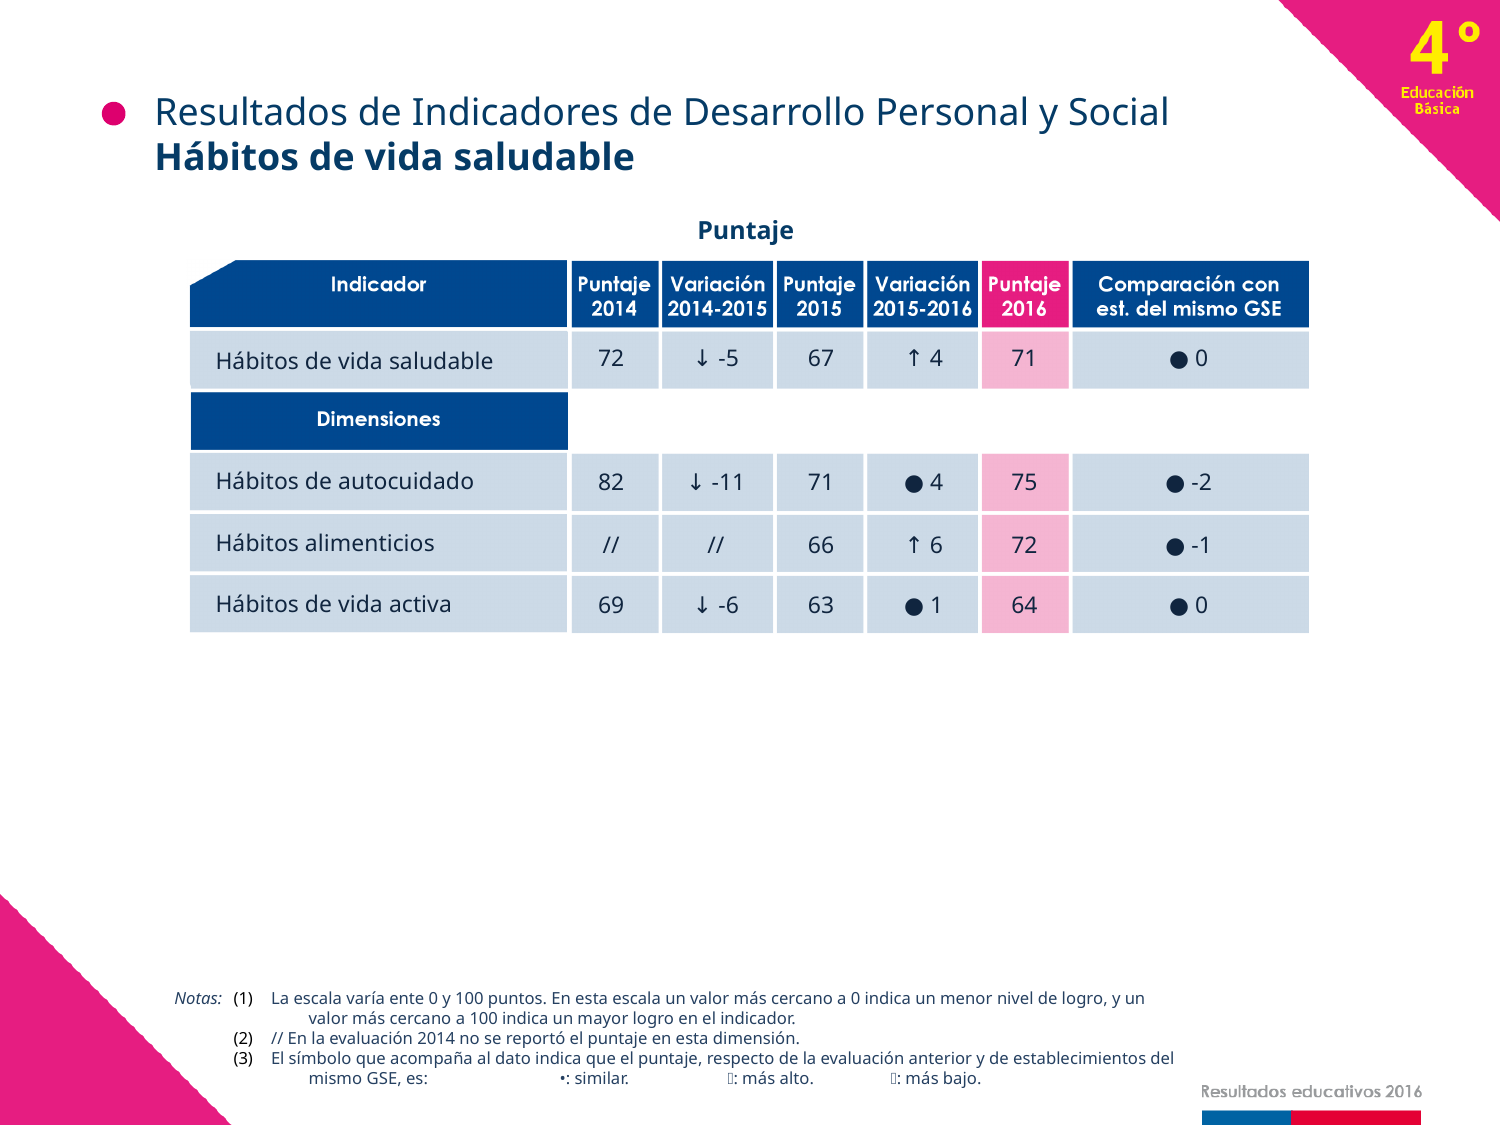

Resultados de Indicadores de Desarrollo Personal y Social
Hábitos de vida saludable
Puntaje
72
↓ -5
67
↑ 4
71
● 0
Hábitos de vida saludable
Hábitos de autocuidado
82
↓ -11
71
● 4
75
● -2
Hábitos alimenticios
//
//
66
↑ 6
72
● -1
Hábitos de vida activa
69
↓ -6
63
● 1
64
● 0
Notas:
La escala varía ente 0 y 100 puntos. En esta escala un valor más cercano a 0 indica un menor nivel de logro, y un valor más cercano a 100 indica un mayor logro en el indicador.
// En la evaluación 2014 no se reportó el puntaje en esta dimensión.
El símbolo que acompaña al dato indica que el puntaje, respecto de la evaluación anterior y de establecimientos del mismo GSE, es: •: similar. : más alto. : más bajo.